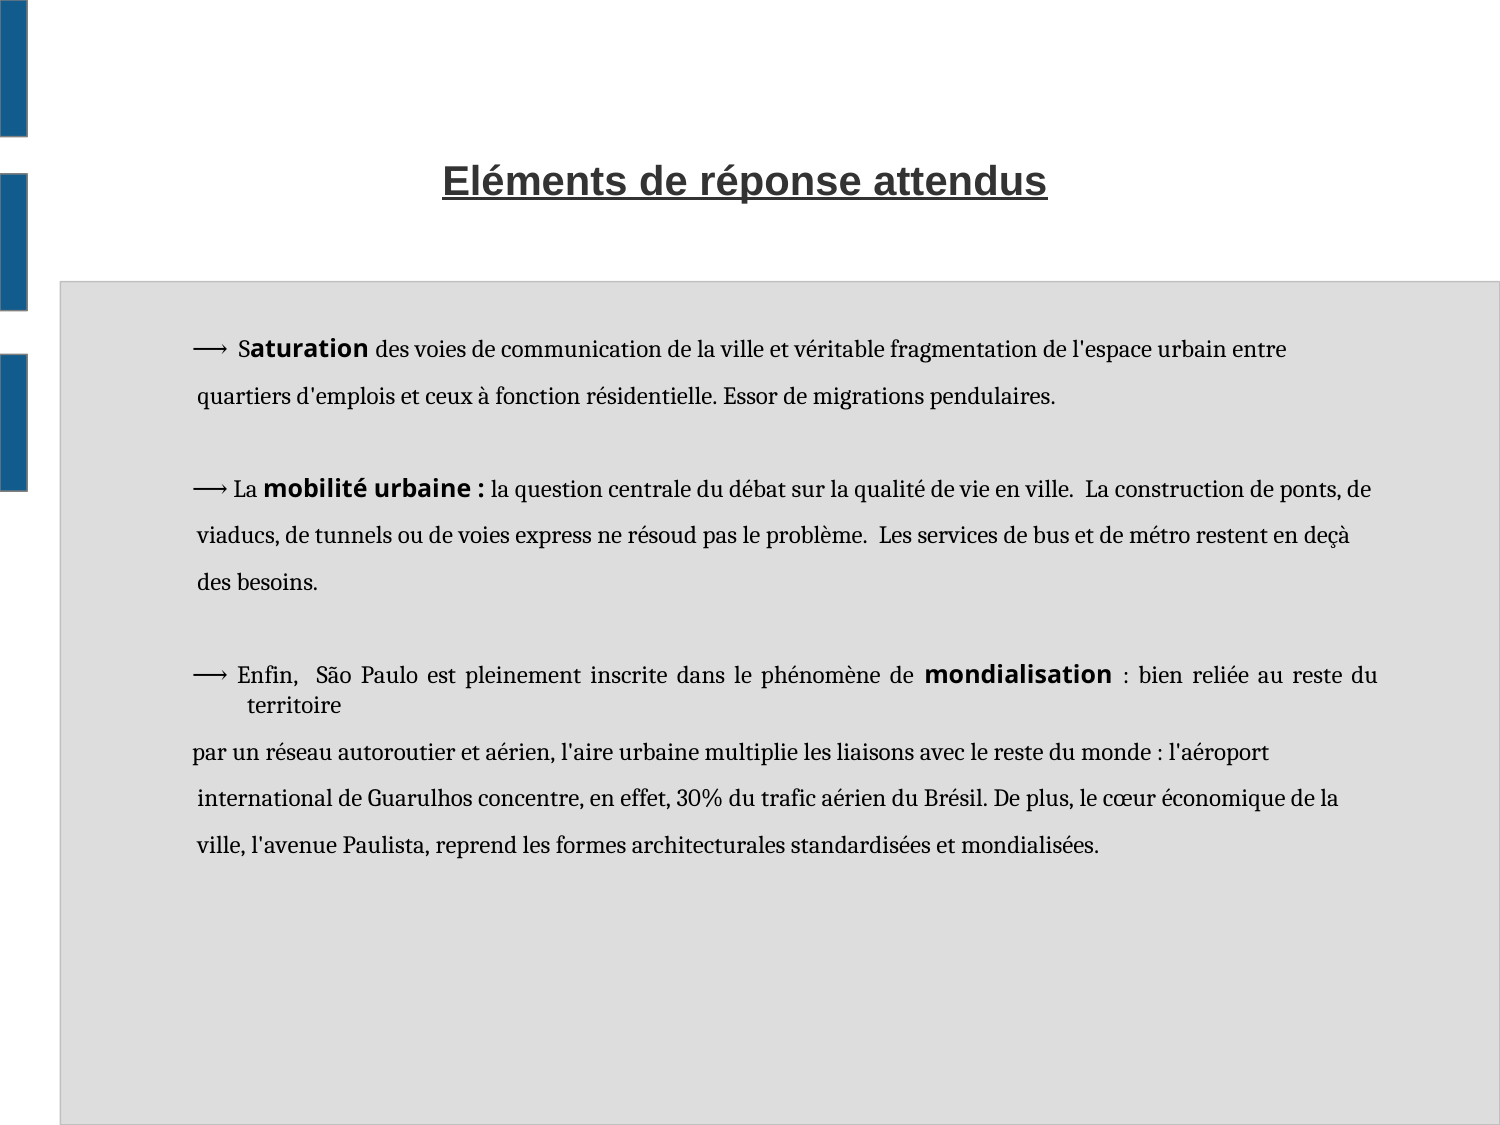

# Eléments de réponse attendus
⟶ Saturation des voies de communication de la ville et véritable fragmentation de l'espace urbain entre
 quartiers d'emplois et ceux à fonction résidentielle. Essor de migrations pendulaires.
⟶ La mobilité urbaine : la question centrale du débat sur la qualité de vie en ville. La construction de ponts, de
 viaducs, de tunnels ou de voies express ne résoud pas le problème. Les services de bus et de métro restent en deçà
 des besoins.
⟶ Enfin, São Paulo est pleinement inscrite dans le phénomène de mondialisation : bien reliée au reste du territoire
par un réseau autoroutier et aérien, l'aire urbaine multiplie les liaisons avec le reste du monde : l'aéroport
 international de Guarulhos concentre, en effet, 30% du trafic aérien du Brésil. De plus, le cœur économique de la
 ville, l'avenue Paulista, reprend les formes architecturales standardisées et mondialisées.